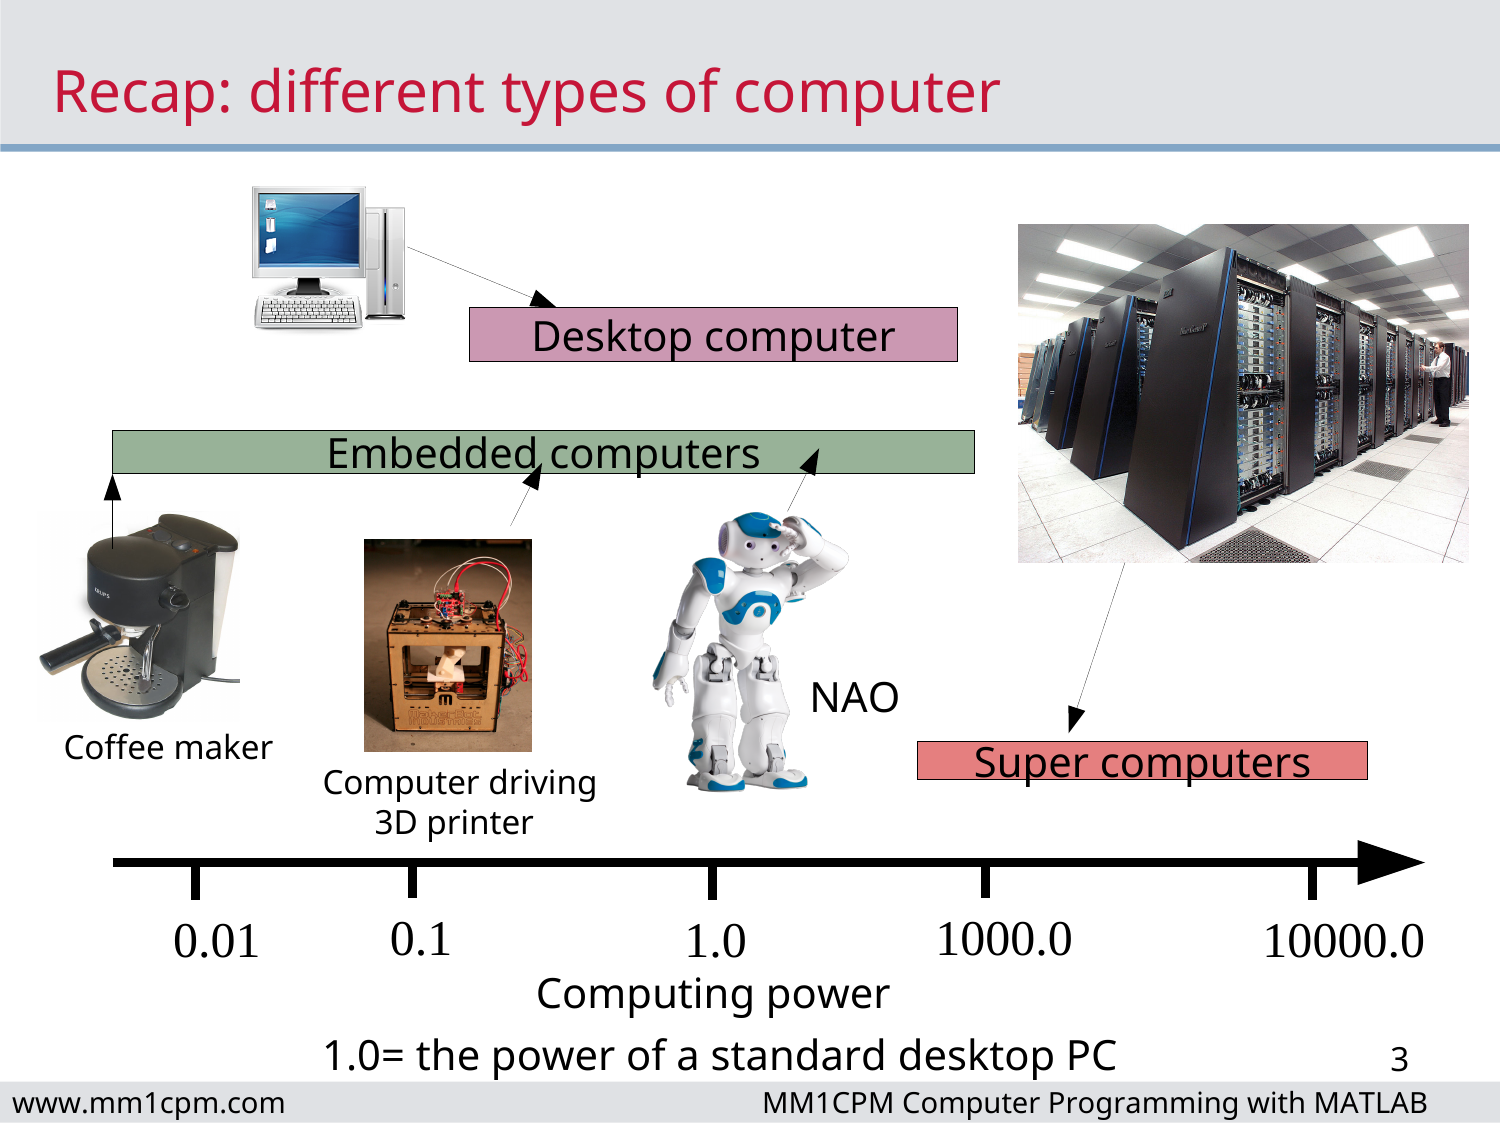

# Recap: different types of computer
Desktop computer
Embedded computers
NAO
Coffee maker
Super computers
Computer driving 3D printer
1000.0
0.1
10000.0
0.01
1.0
Computing power
1.0= the power of a standard desktop PC